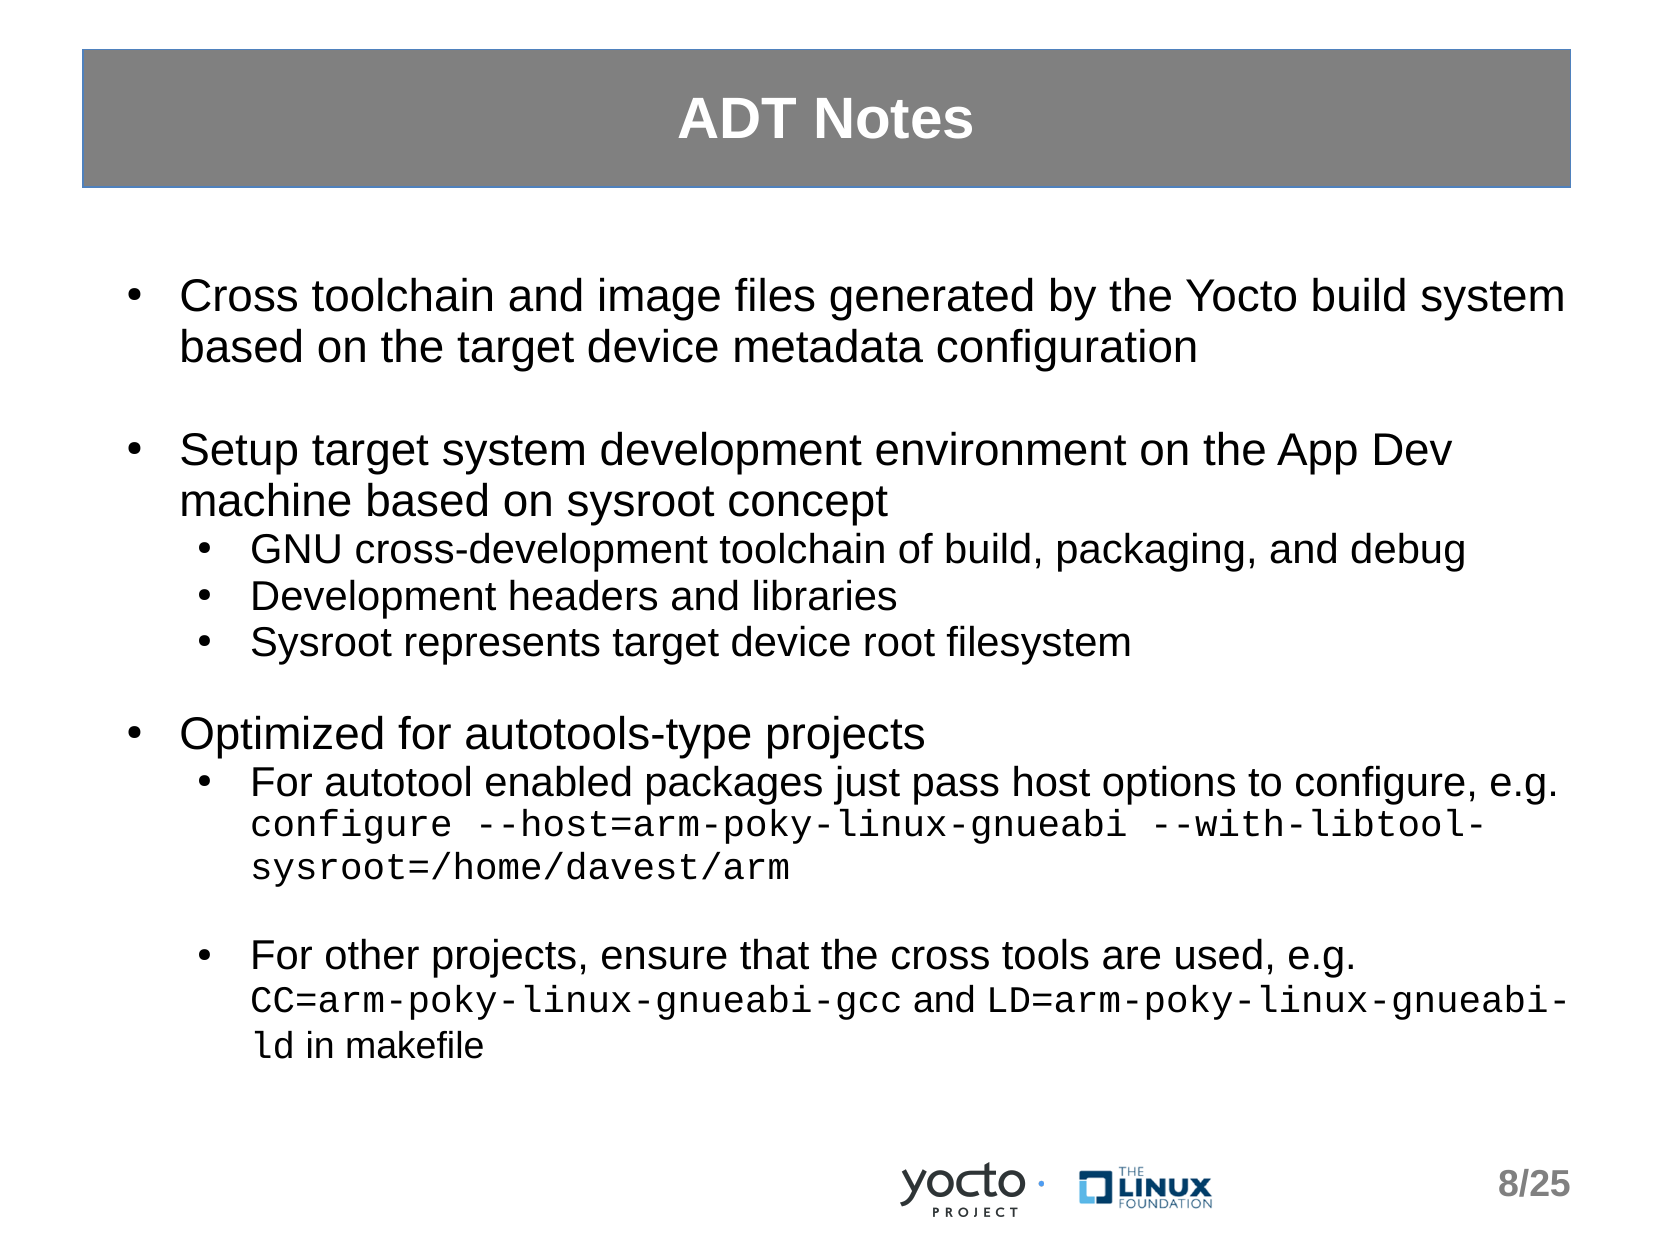

# ADT Notes
Cross toolchain and image files generated by the Yocto build system based on the target device metadata configuration
Setup target system development environment on the App Dev machine based on sysroot concept
GNU cross-development toolchain of build, packaging, and debug
Development headers and libraries
Sysroot represents target device root filesystem
Optimized for autotools-type projects
For autotool enabled packages just pass host options to configure, e.g.
configure --host=arm-poky-linux-gnueabi --with-libtool-sysroot=/home/davest/arm
For other projects, ensure that the cross tools are used, e.g.
CC=arm-poky-linux-gnueabi-gcc and LD=arm-poky-linux-gnueabi-ld in makefile
8